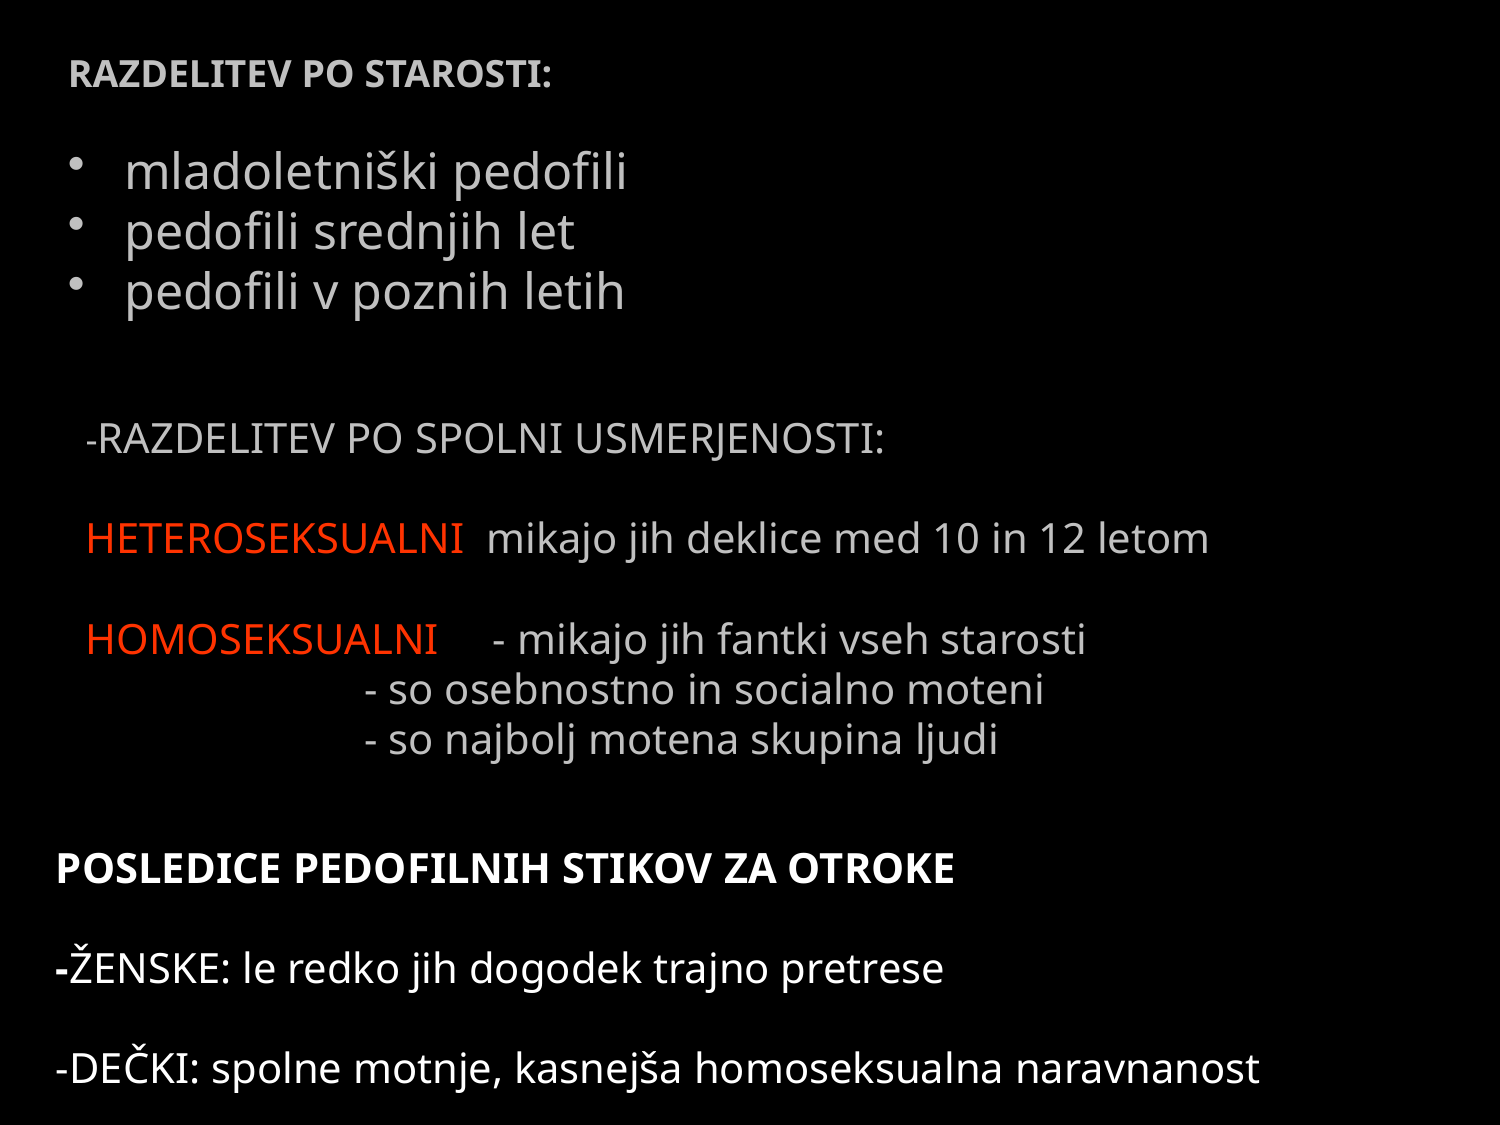

RAZDELITEV PO STAROSTI:
mladoletniški pedofili
pedofili srednjih let
pedofili v poznih letih
-RAZDELITEV PO SPOLNI USMERJENOSTI:
HETEROSEKSUALNI mikajo jih deklice med 10 in 12 letom
HOMOSEKSUALNI - mikajo jih fantki vseh starosti
		 - so osebnostno in socialno moteni
		 - so najbolj motena skupina ljudi
POSLEDICE PEDOFILNIH STIKOV ZA OTROKE
-ŽENSKE: le redko jih dogodek trajno pretrese
-DEČKI: spolne motnje, kasnejša homoseksualna naravnanost